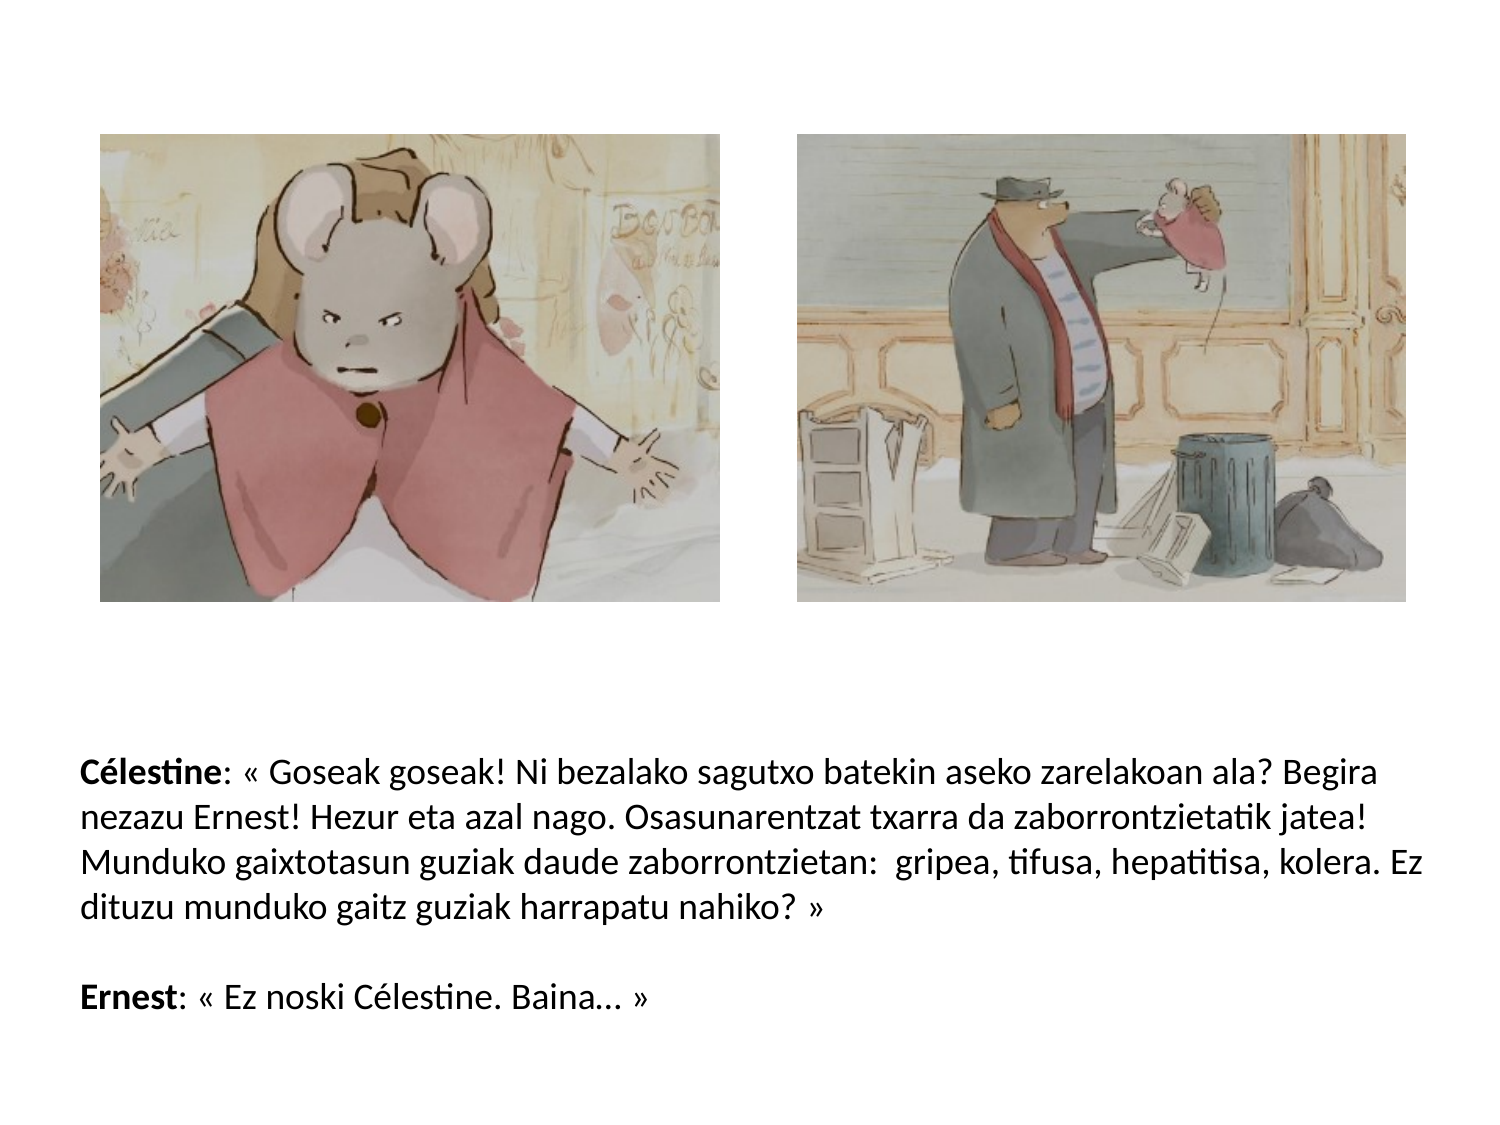

Célestine: « Goseak goseak! Ni bezalako sagutxo batekin aseko zarelakoan ala? Begira nezazu Ernest! Hezur eta azal nago. Osasunarentzat txarra da zaborrontzietatik jatea! Munduko gaixtotasun guziak daude zaborrontzietan: gripea, tifusa, hepatitisa, kolera. Ez dituzu munduko gaitz guziak harrapatu nahiko? »
Ernest: « Ez noski Célestine. Baina… »